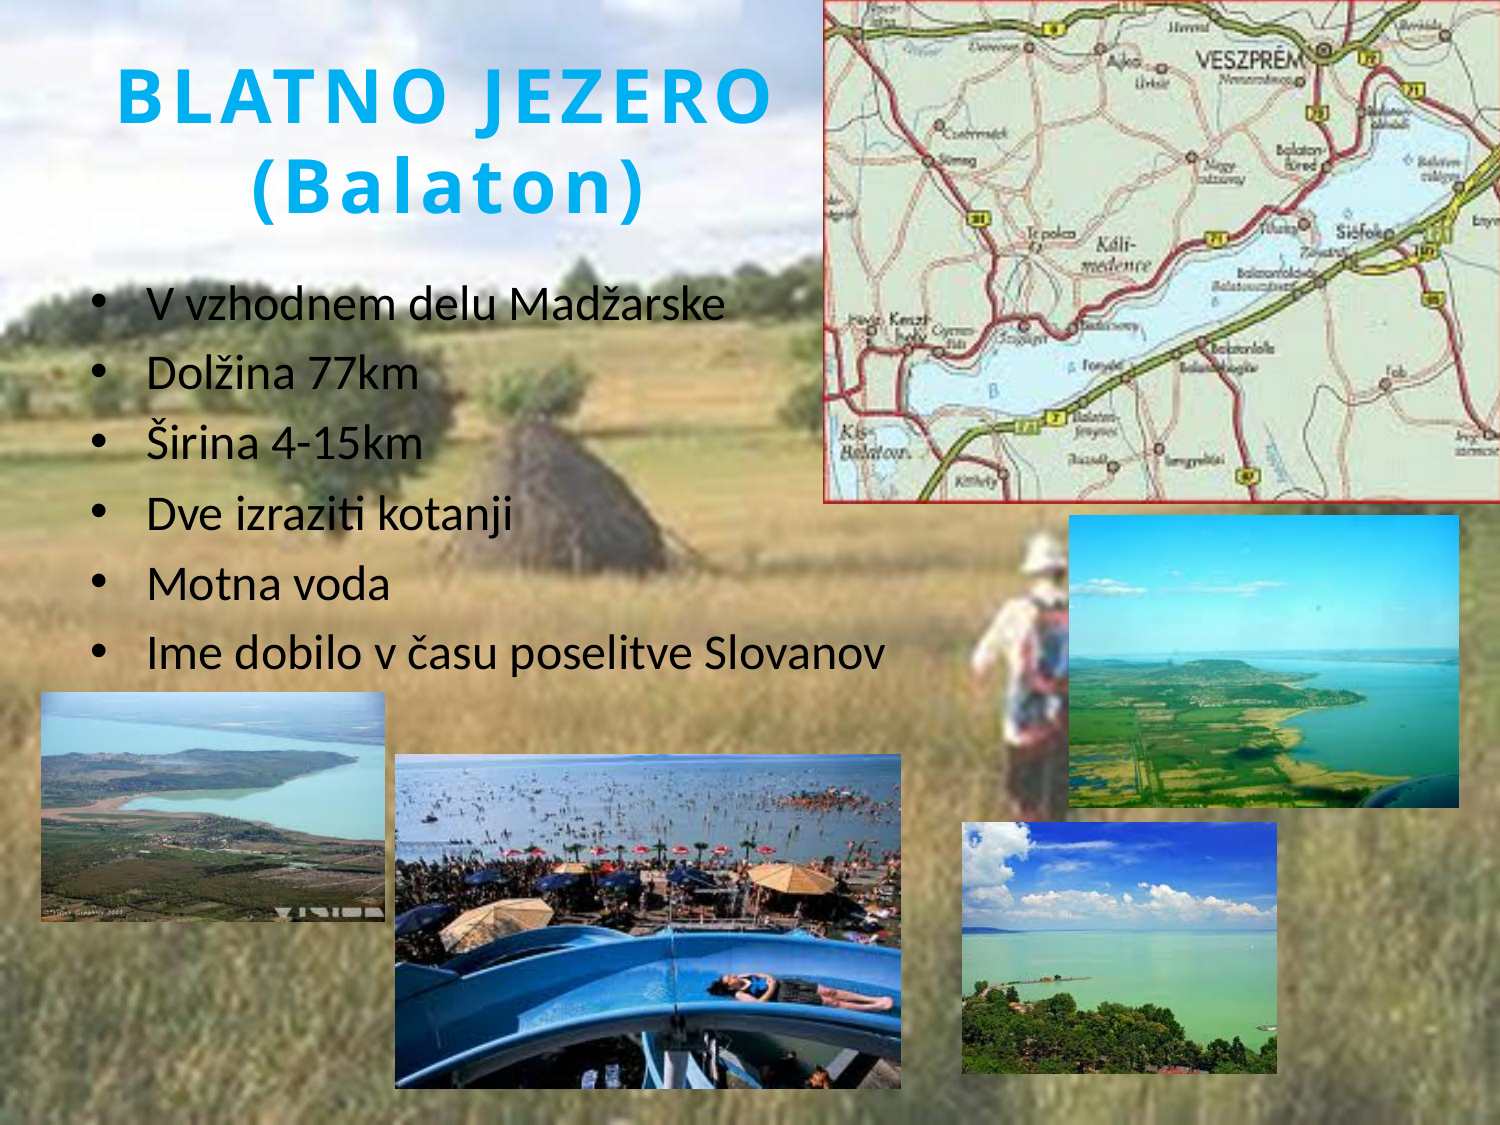

# BLATNO JEZERO (Balaton)
V vzhodnem delu Madžarske
Dolžina 77km
Širina 4-15km
Dve izraziti kotanji
Motna voda
Ime dobilo v času poselitve Slovanov